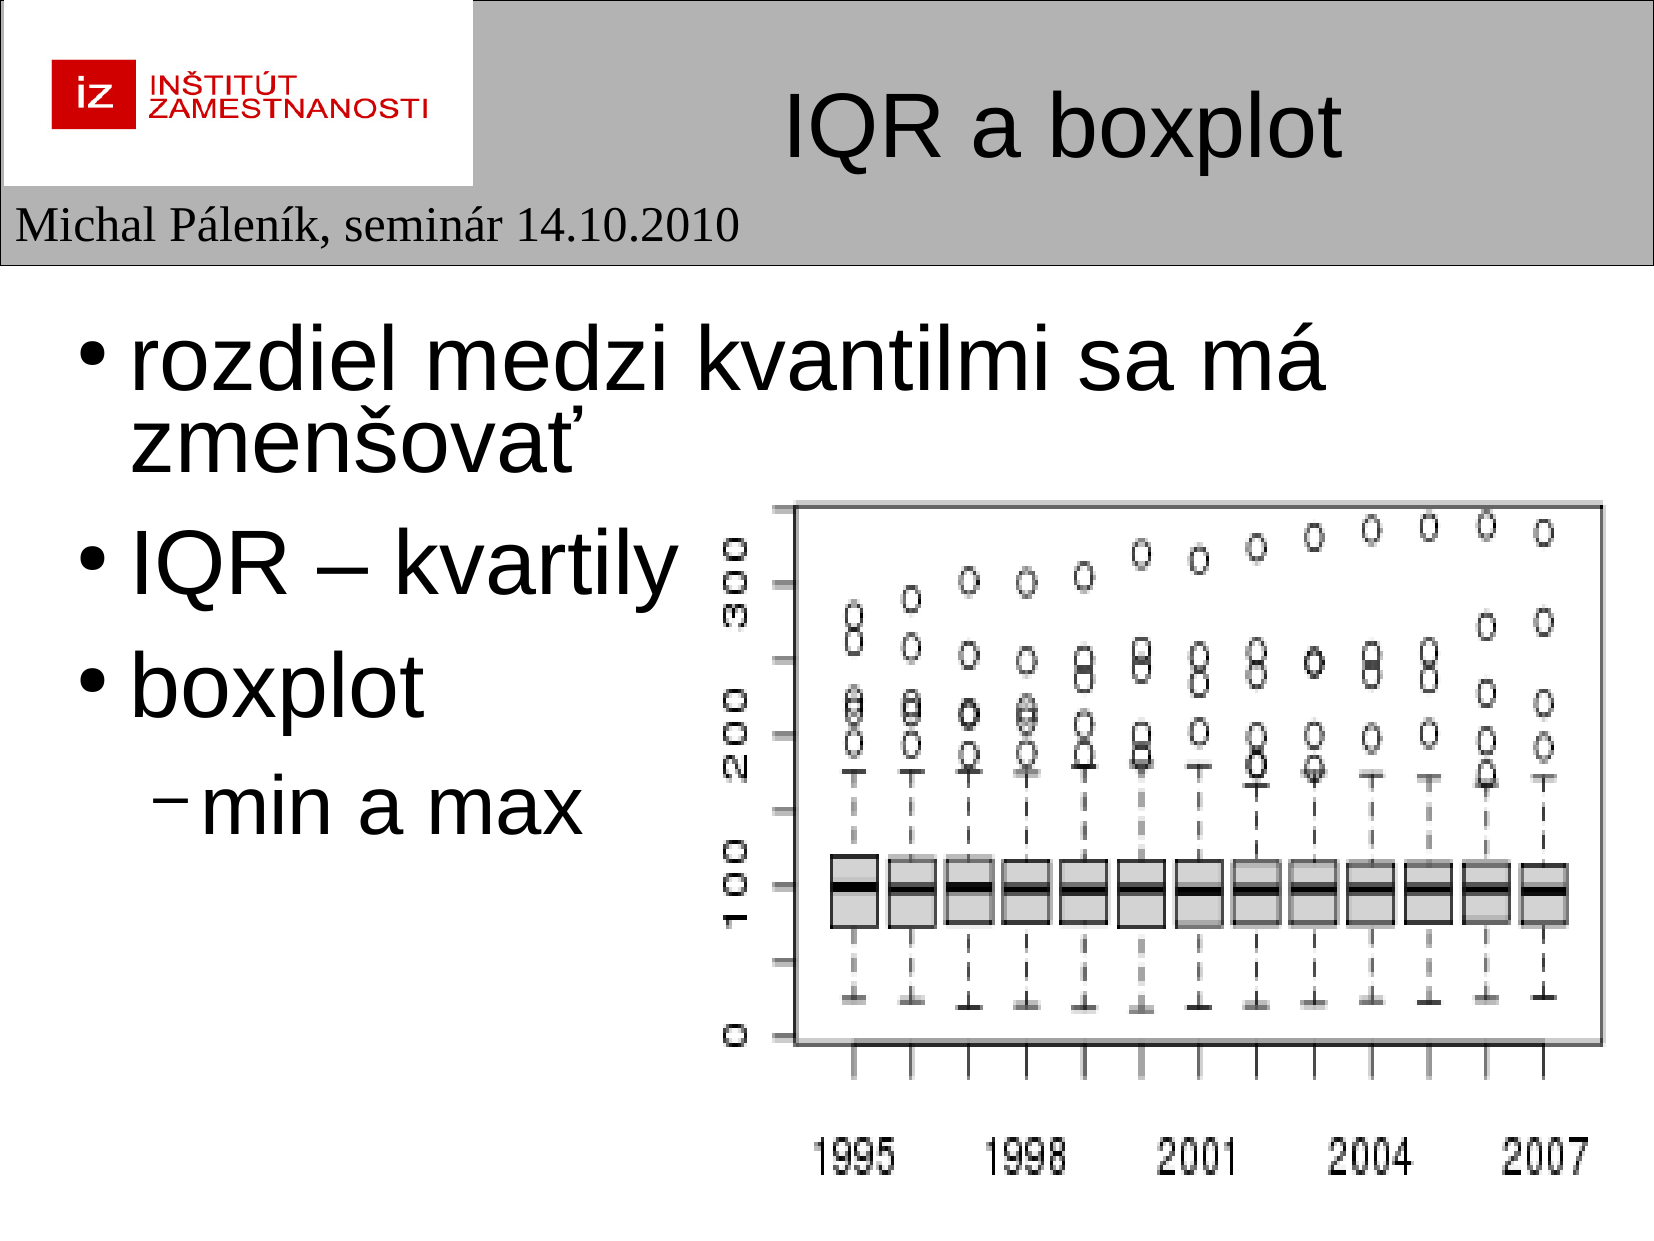

# IQR a boxplot
rozdiel medzi kvantilmi sa má zmenšovať
IQR – kvartily
boxplot
min a max